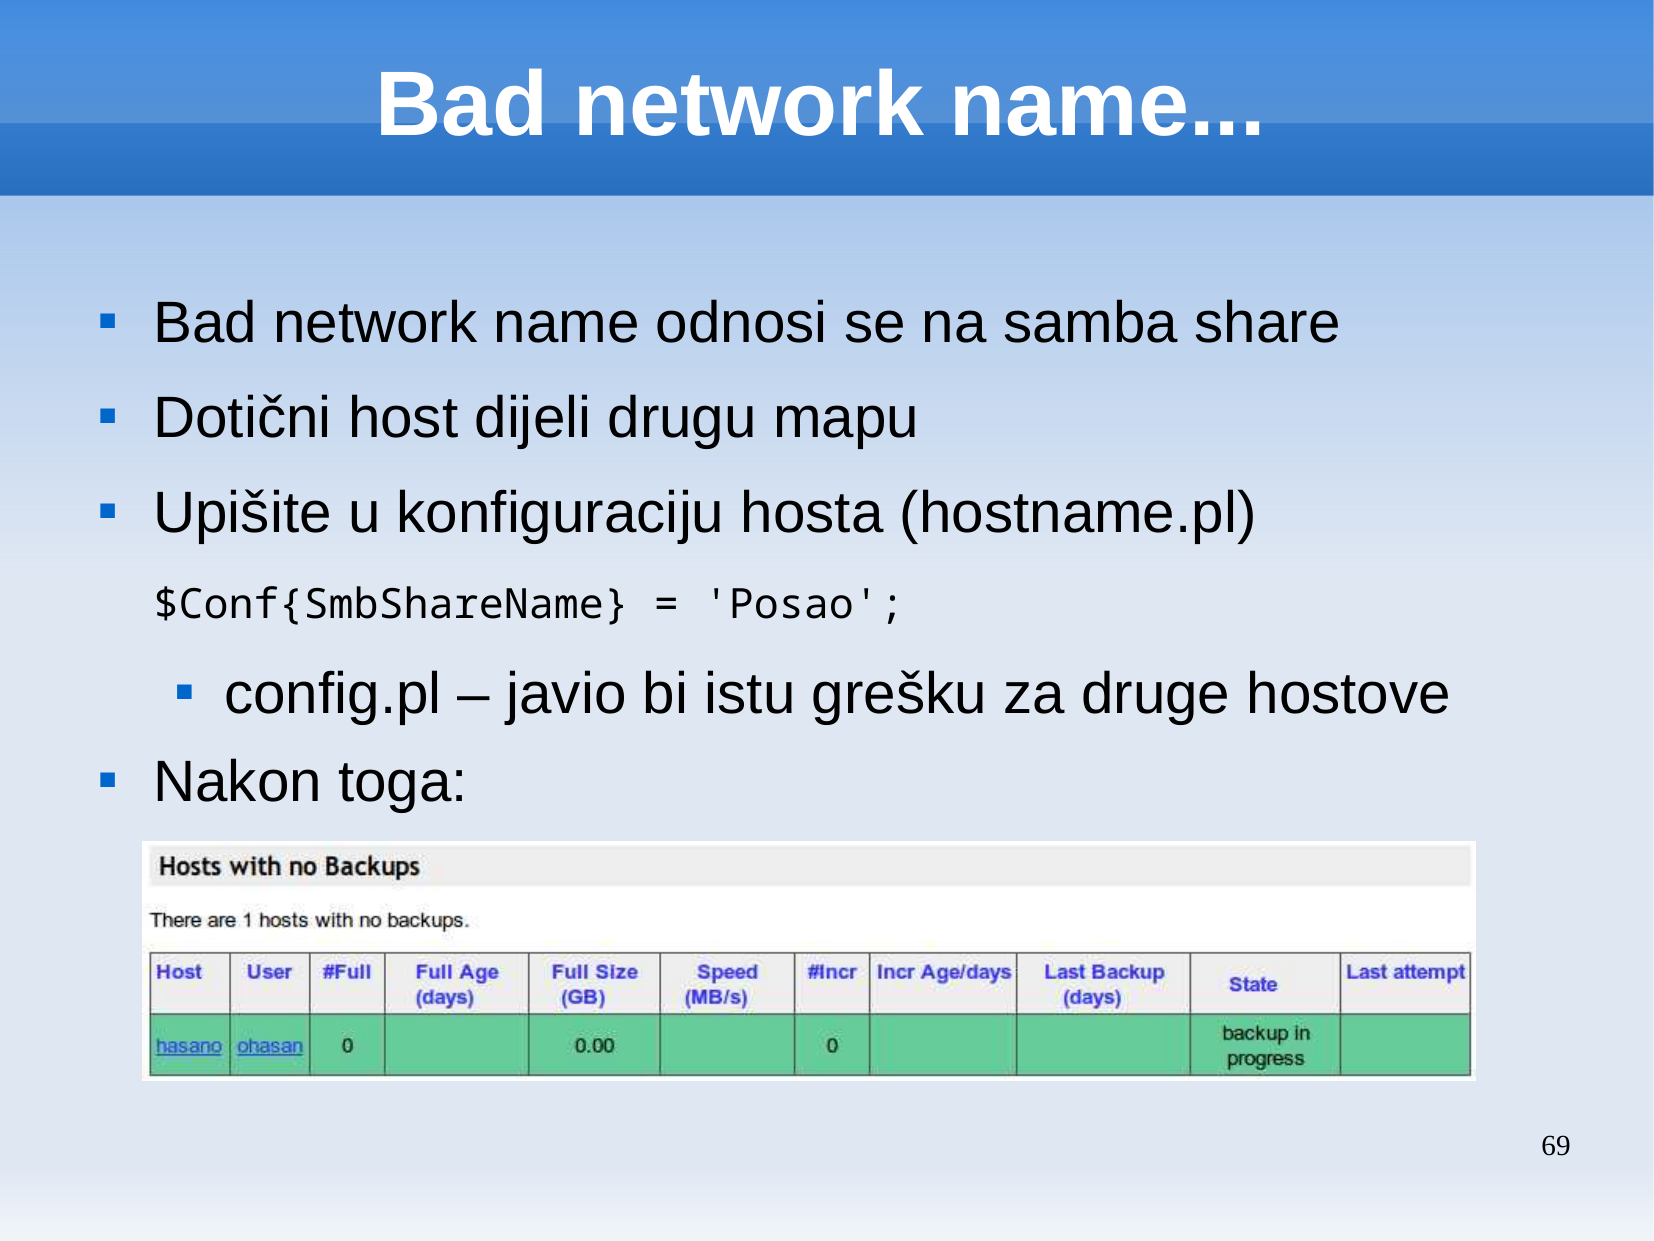

# Bad network name...
Bad network name odnosi se na samba share
Dotični host dijeli drugu mapu
Upišite u konfiguraciju hosta (hostname.pl)
$Conf{SmbShareName} = 'Posao';
config.pl – javio bi istu grešku za druge hostove
Nakon toga:
69